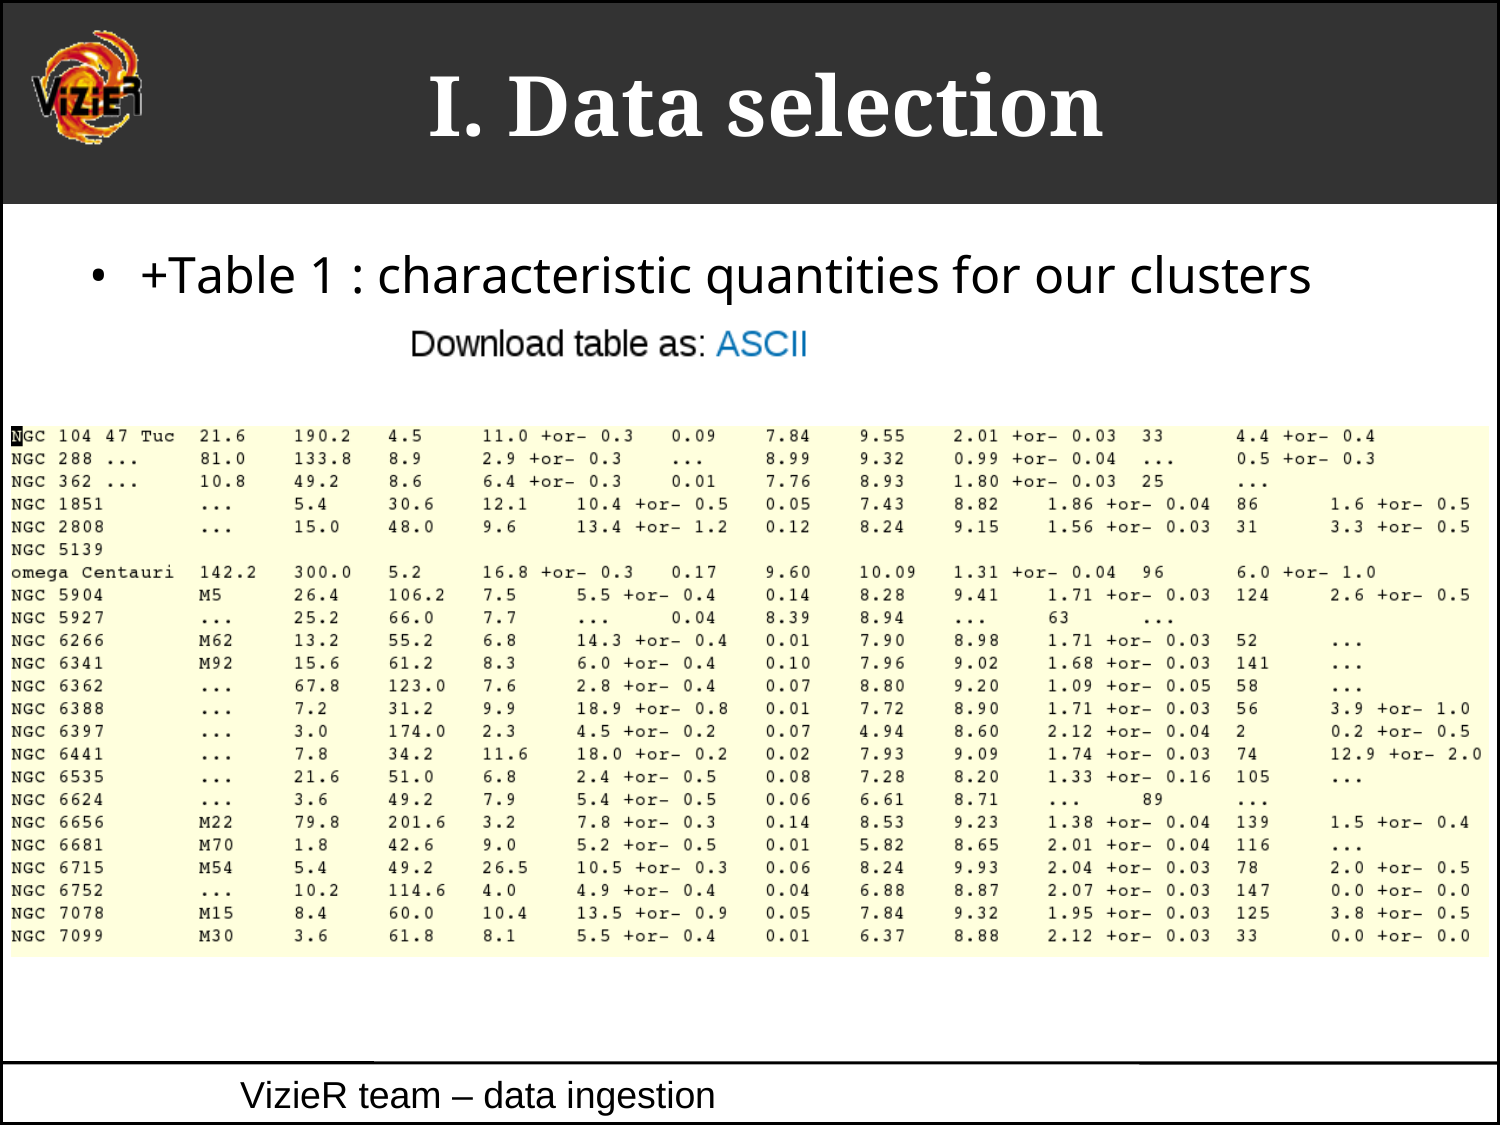

# I. Data selection
+Table 1 : characteristic quantities for our clusters